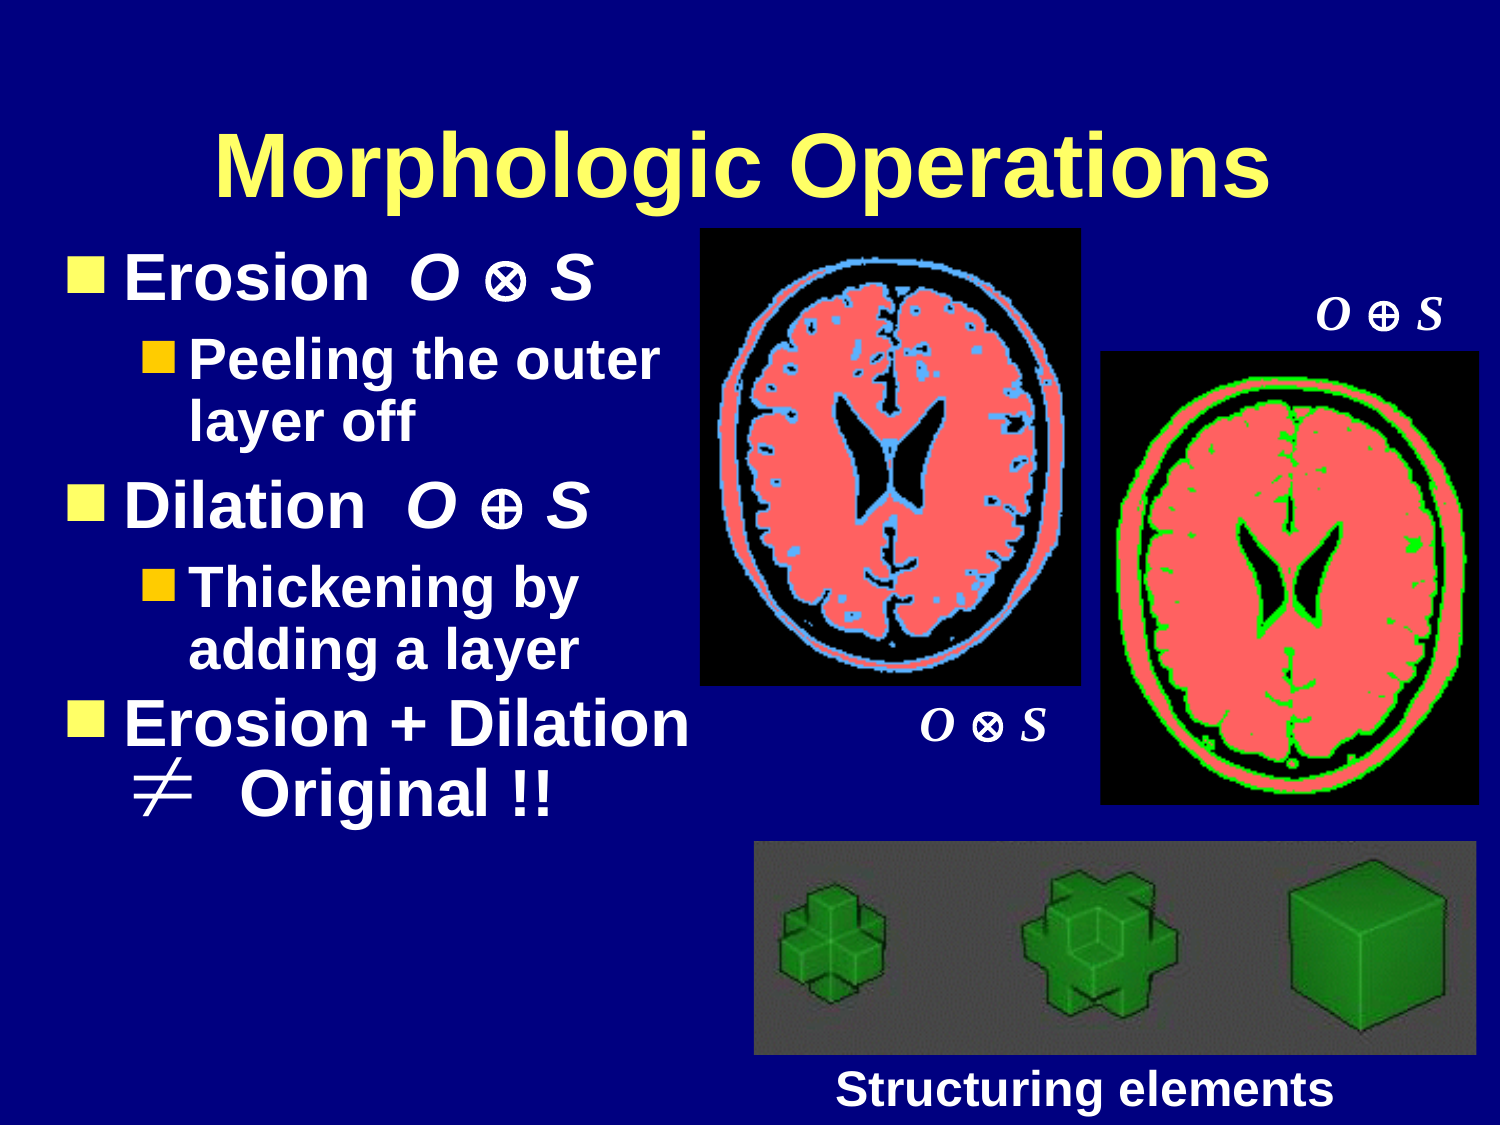

# Morphologic Operations
Erosion O  S
Peeling the outer layer off
Dilation O  S
Thickening by adding a layer
Erosion + Dilation  Original !!
O  S
O  S
Structuring elements